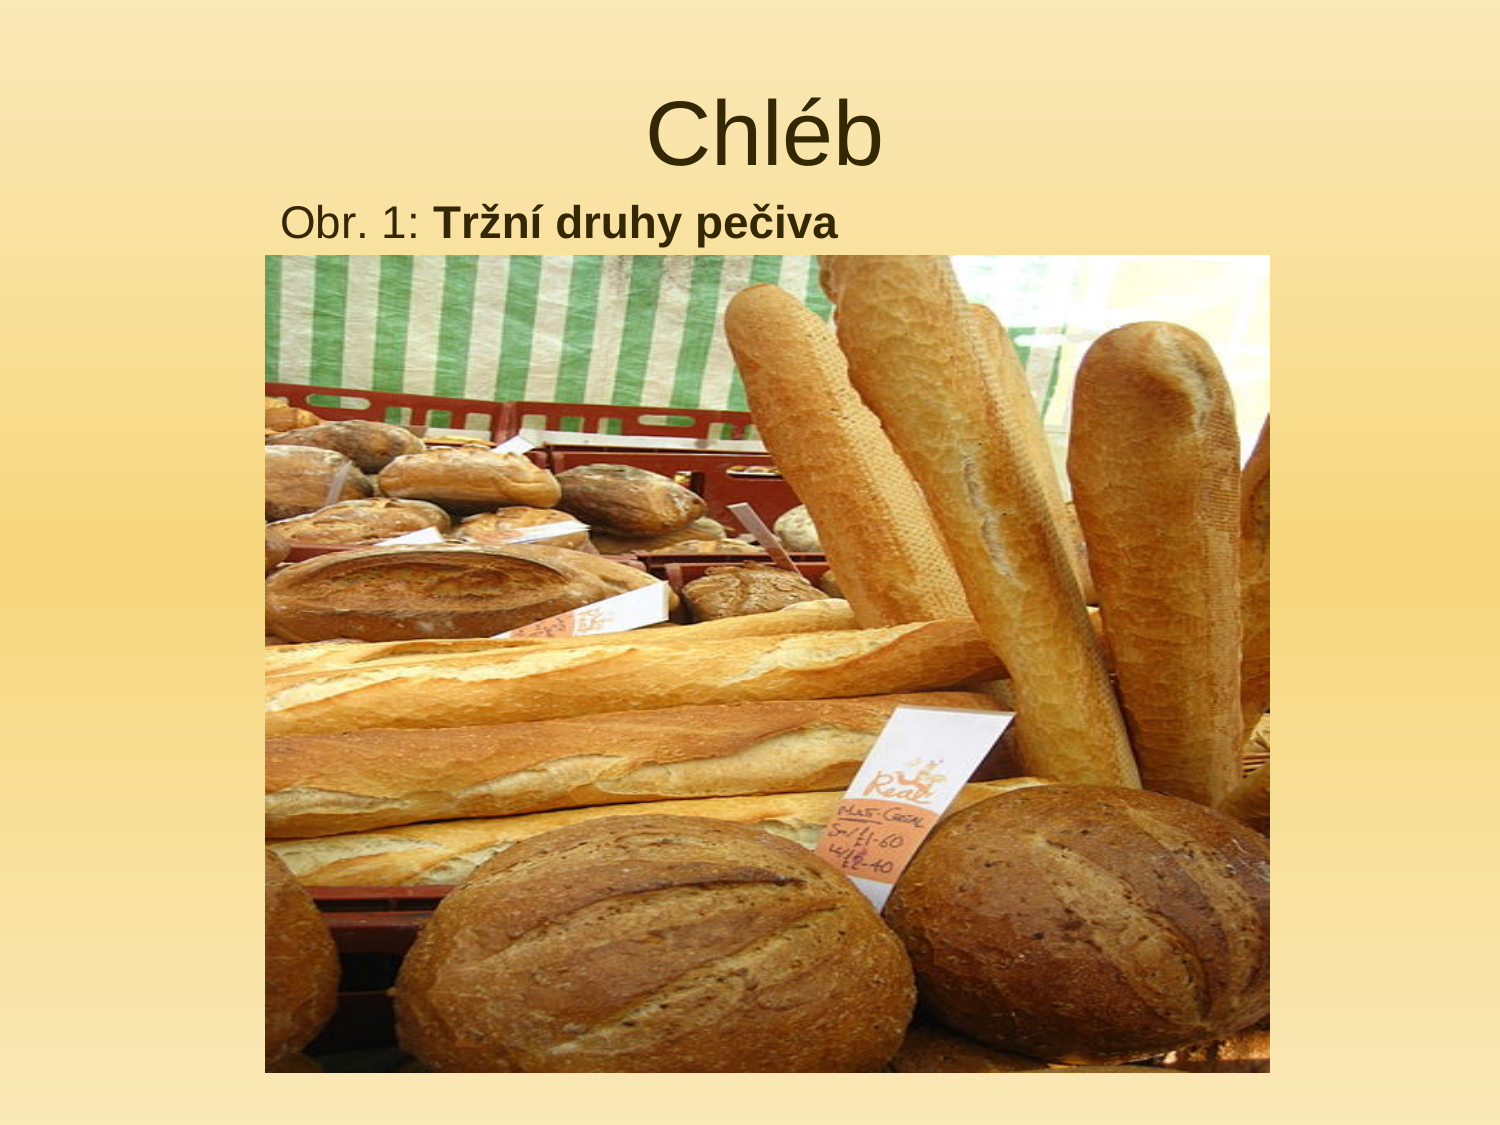

# Chléb
Obr. 1: Tržní druhy pečiva